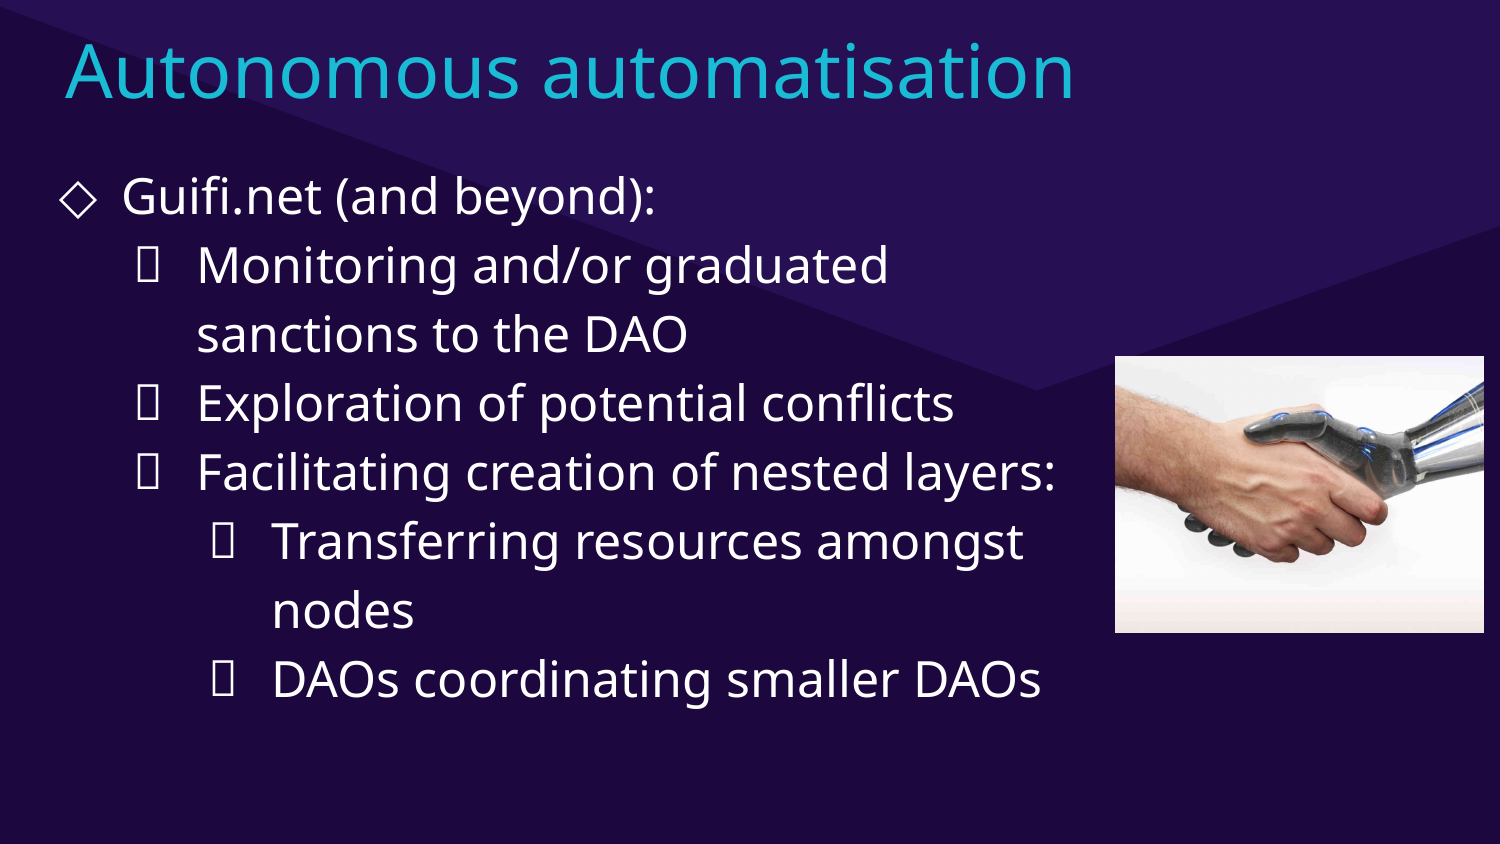

# Autonomous automatisation
Guifi.net (and beyond):
Monitoring and/or graduated sanctions to the DAO
Exploration of potential conflicts
Facilitating creation of nested layers:
Transferring resources amongst nodes
DAOs coordinating smaller DAOs